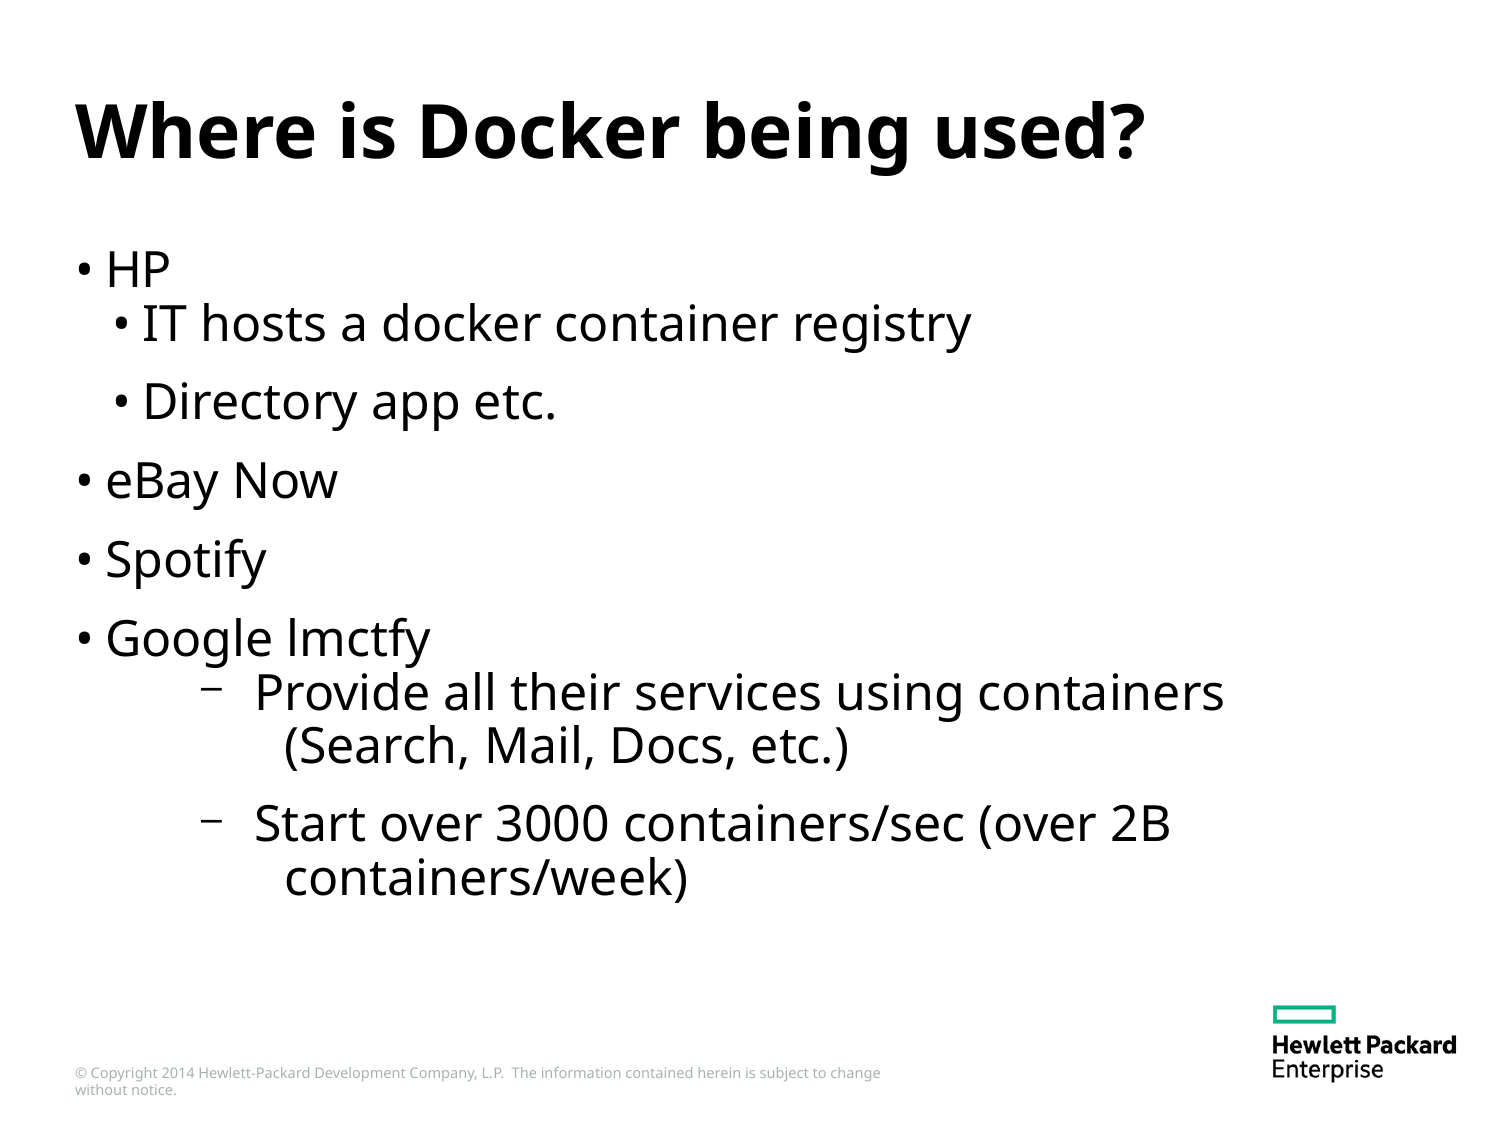

# Where is Docker being used?
HP
IT hosts a docker container registry
Directory app etc.
eBay Now
Spotify
Google lmctfy
Provide all their services using containers (Search, Mail, Docs, etc.)
Start over 3000 containers/sec (over 2B containers/week)